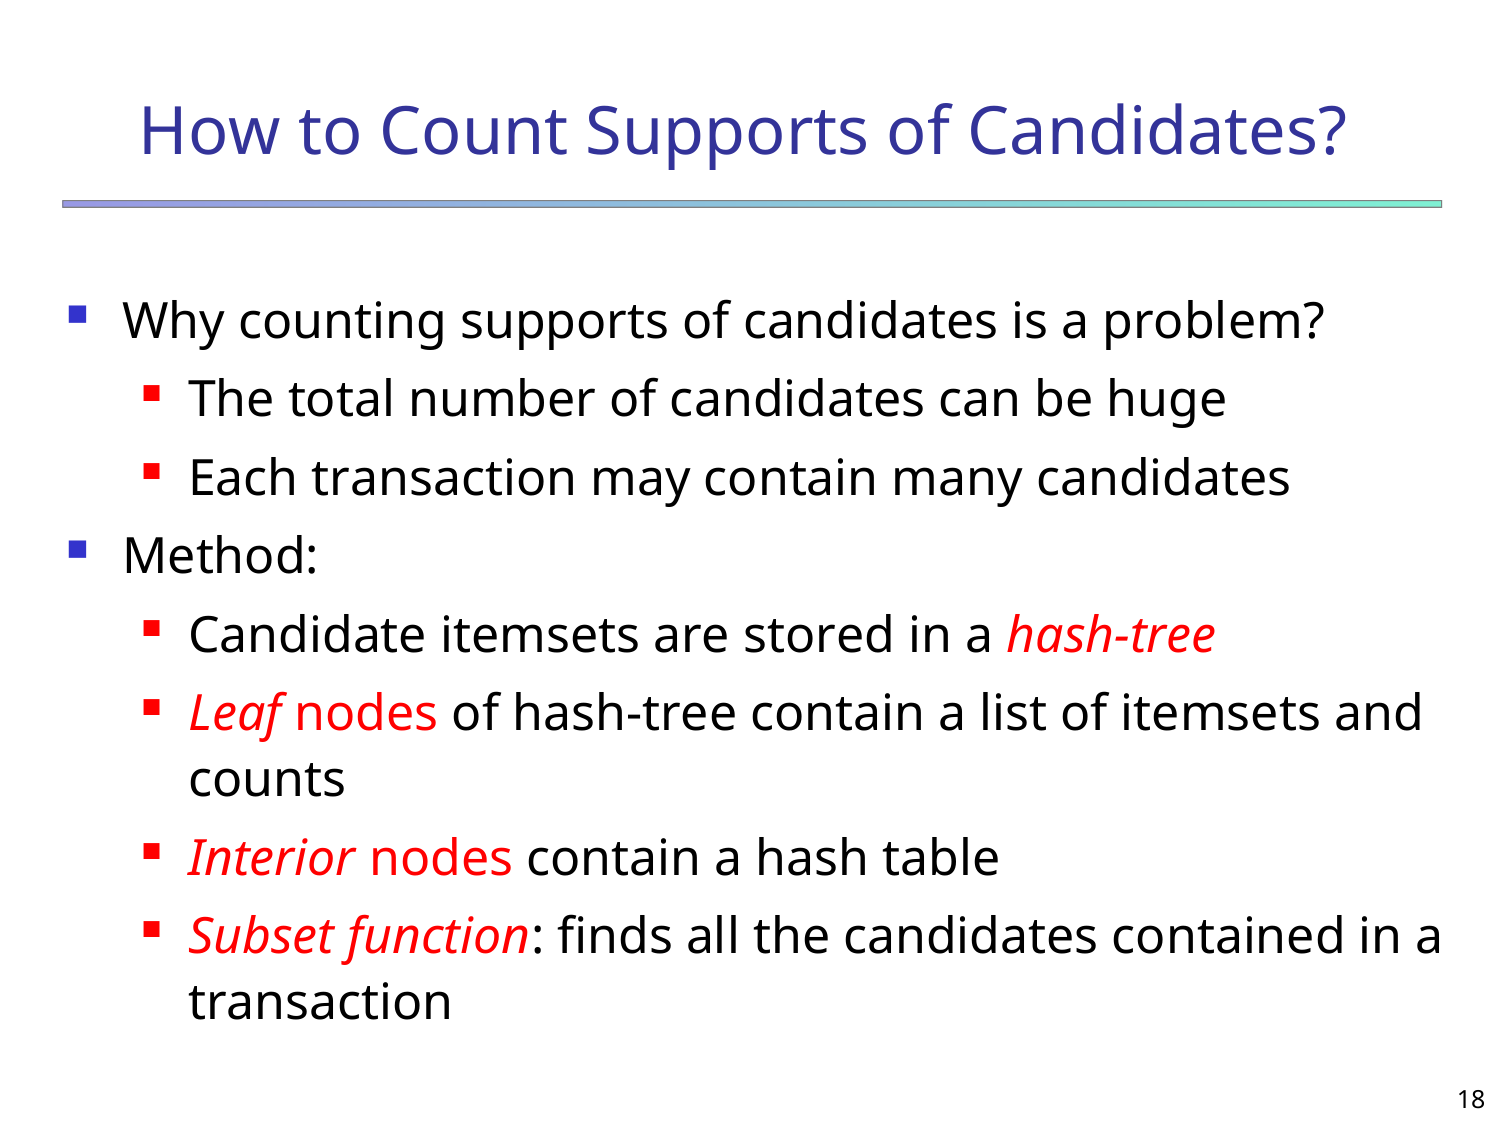

# How to Count Supports of Candidates?
Why counting supports of candidates is a problem?
The total number of candidates can be huge
Each transaction may contain many candidates
Method:
Candidate itemsets are stored in a hash-tree
Leaf nodes of hash-tree contain a list of itemsets and counts
Interior nodes contain a hash table
Subset function: finds all the candidates contained in a transaction